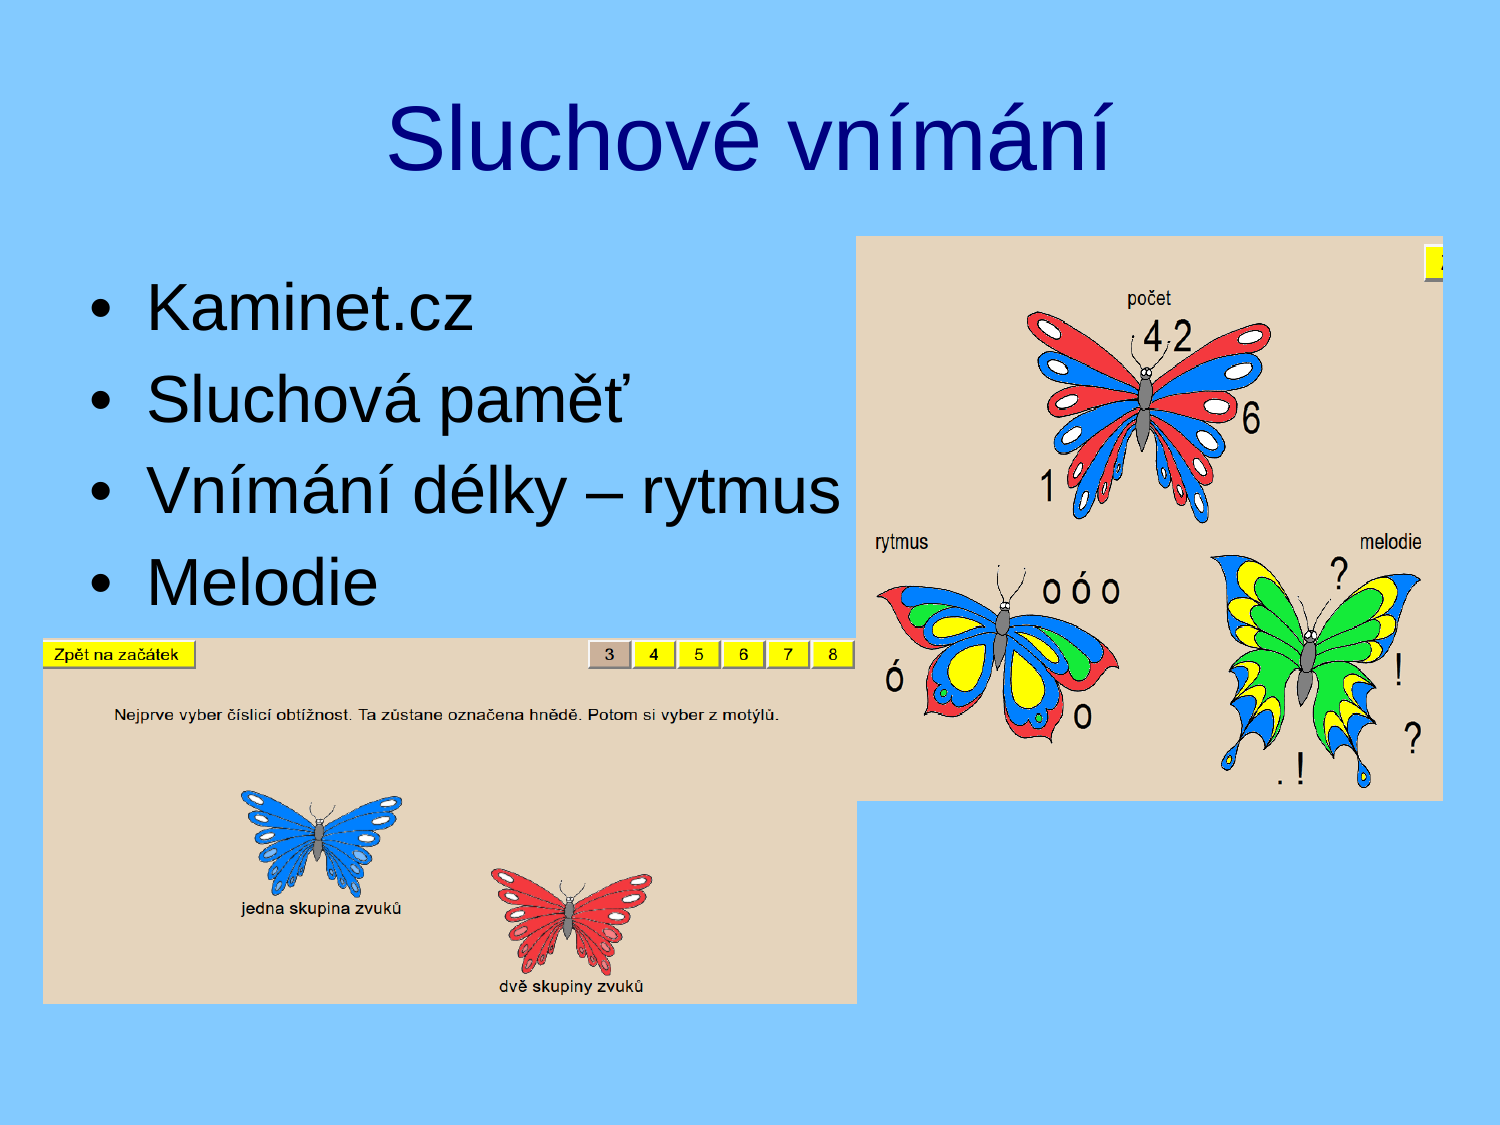

# Sluchové vnímání
Kaminet.cz
Sluchová paměť
Vnímání délky – rytmus
Melodie